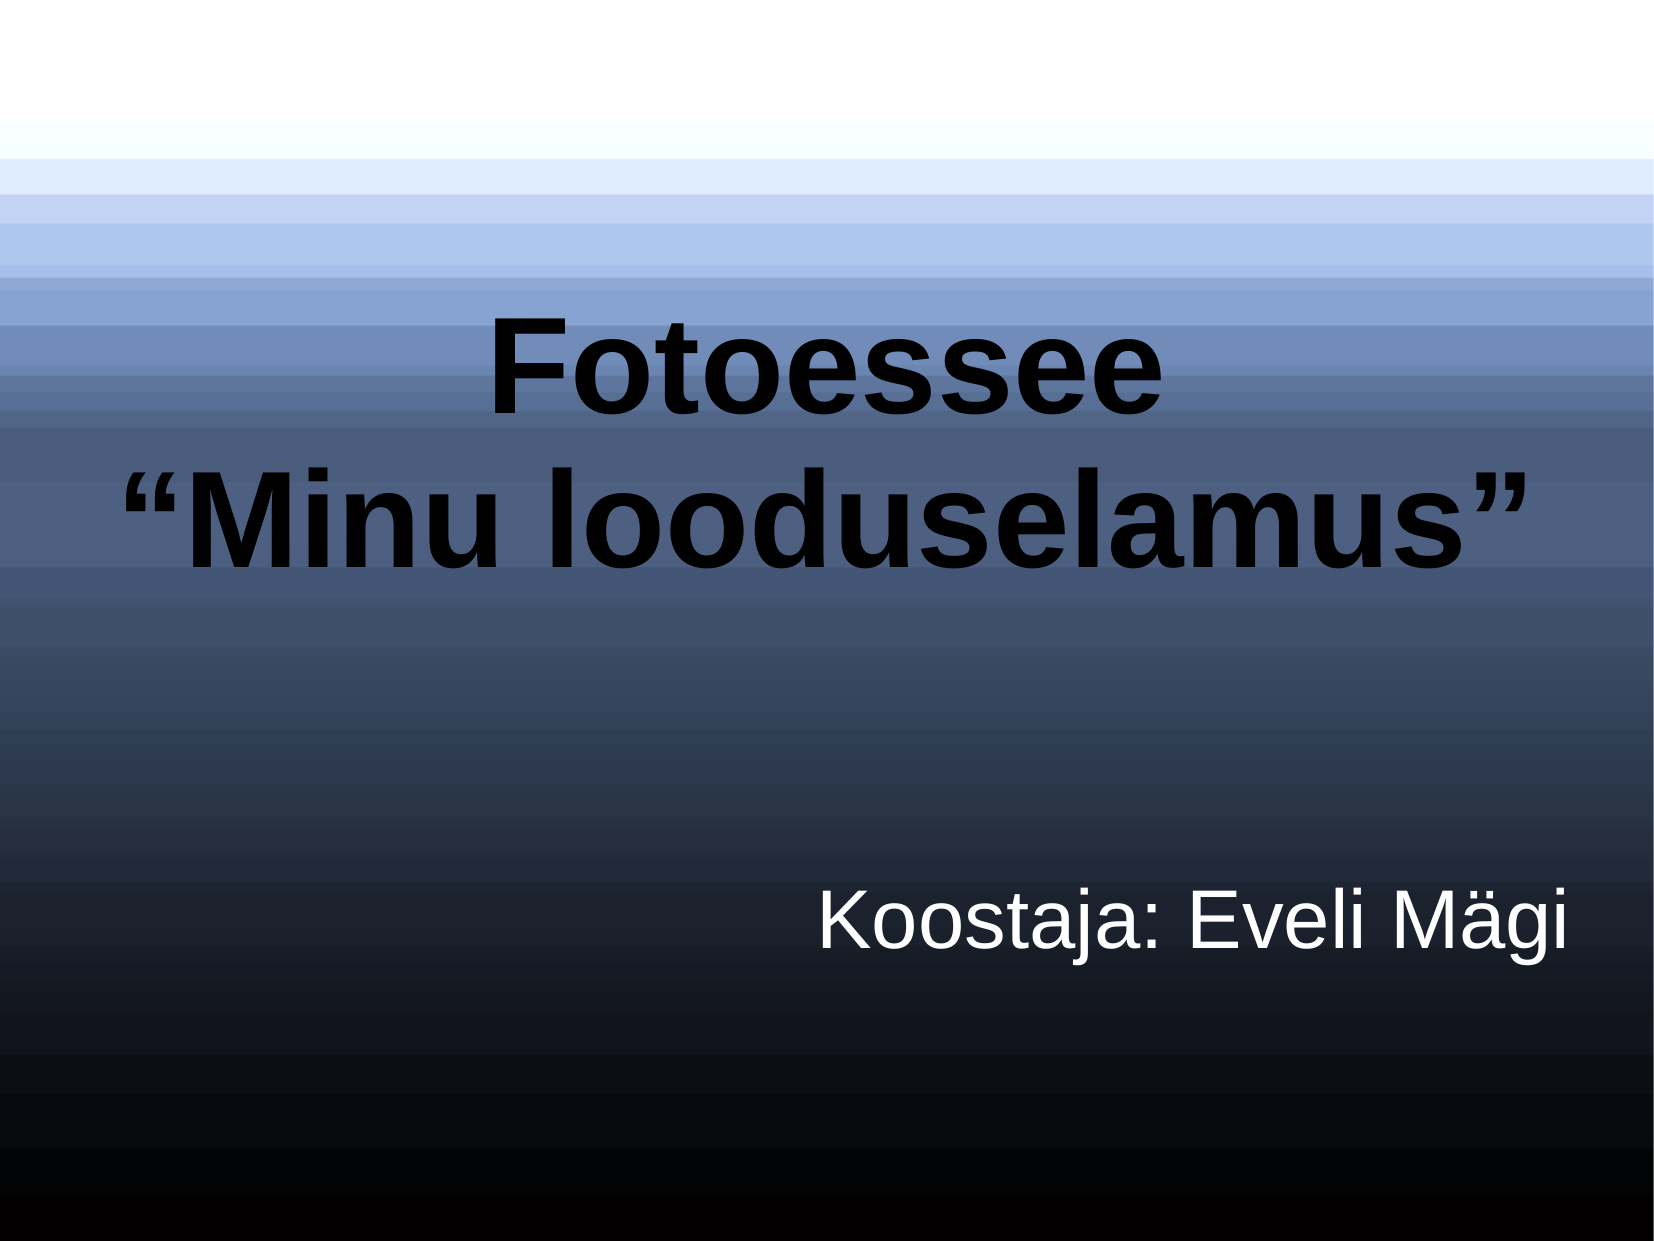

# Fotoessee “Minu looduselamus”
Koostaja: Eveli Mägi